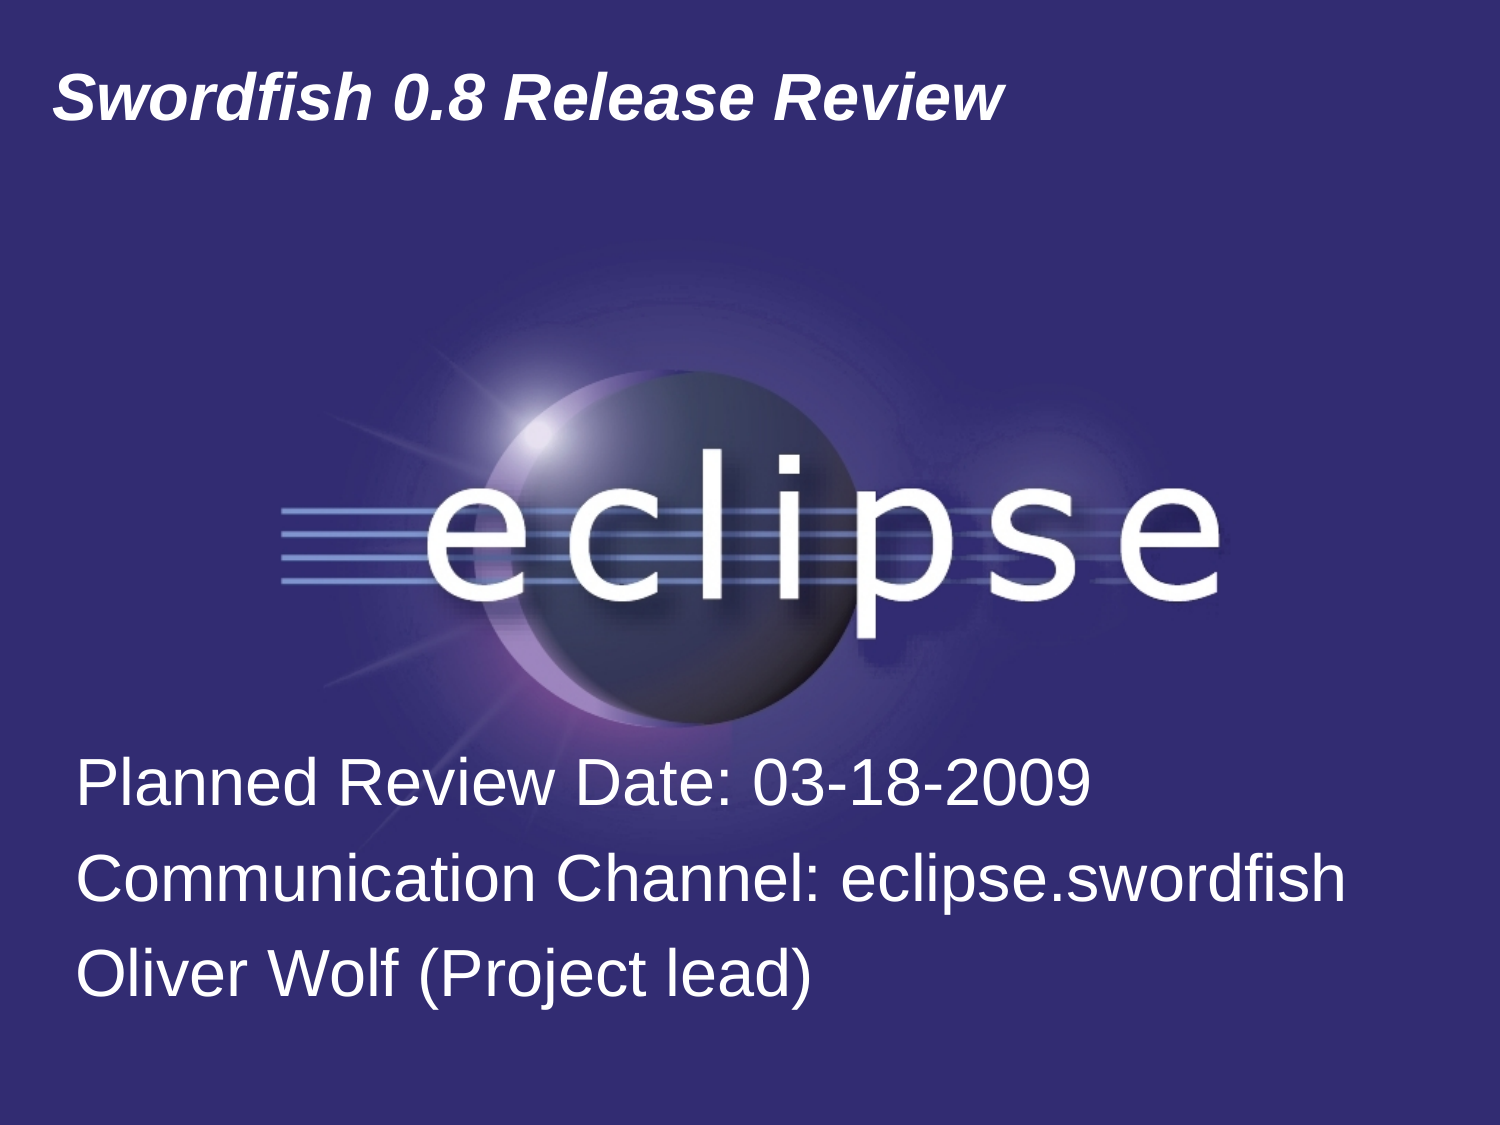

# Swordfish 0.8 Release Review
Planned Review Date: 03-18-2009
Communication Channel: eclipse.swordfish
Oliver Wolf (Project lead)